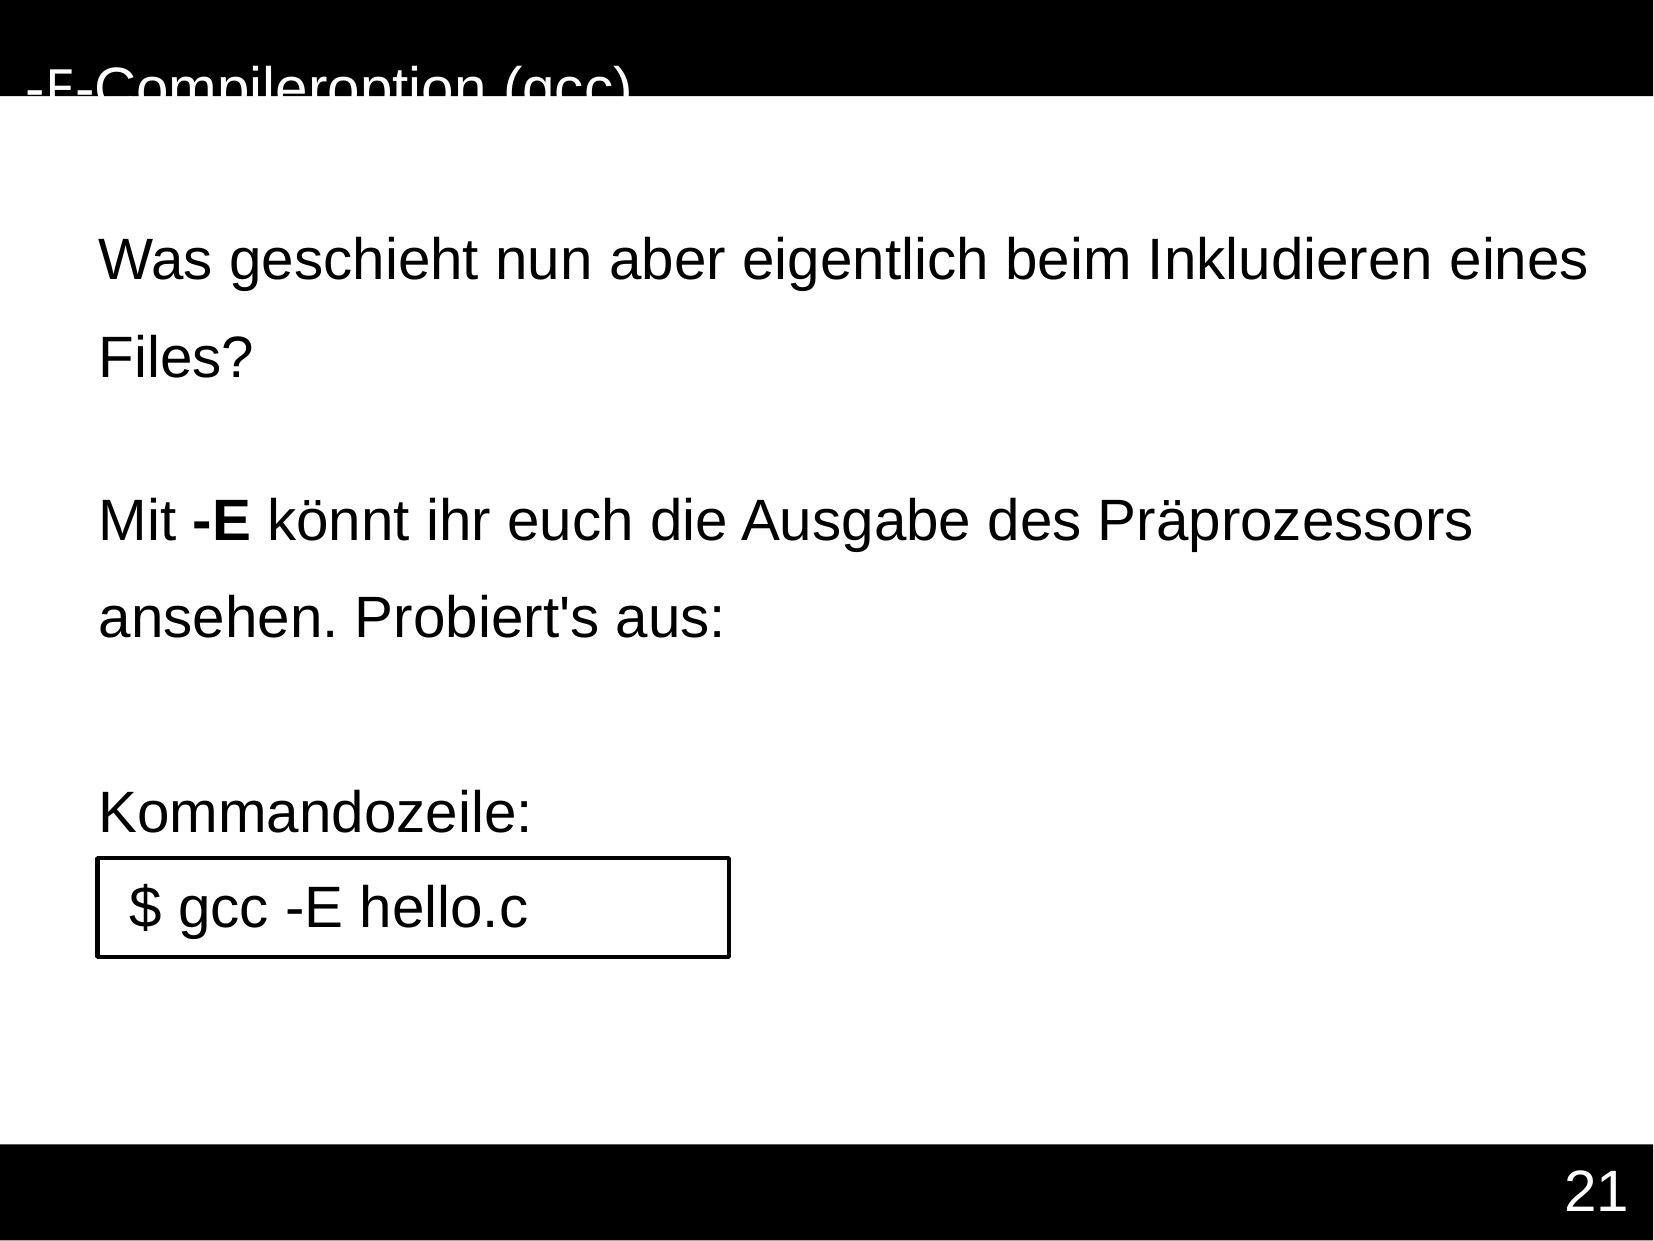

-E-Compileroption (gcc)
Was geschieht nun aber eigentlich beim Inkludieren eines Files?
Mit -E könnt ihr euch die Ausgabe des Präprozessors ansehen. Probiert's aus:
Kommandozeile:
$ gcc -E hello.c
21